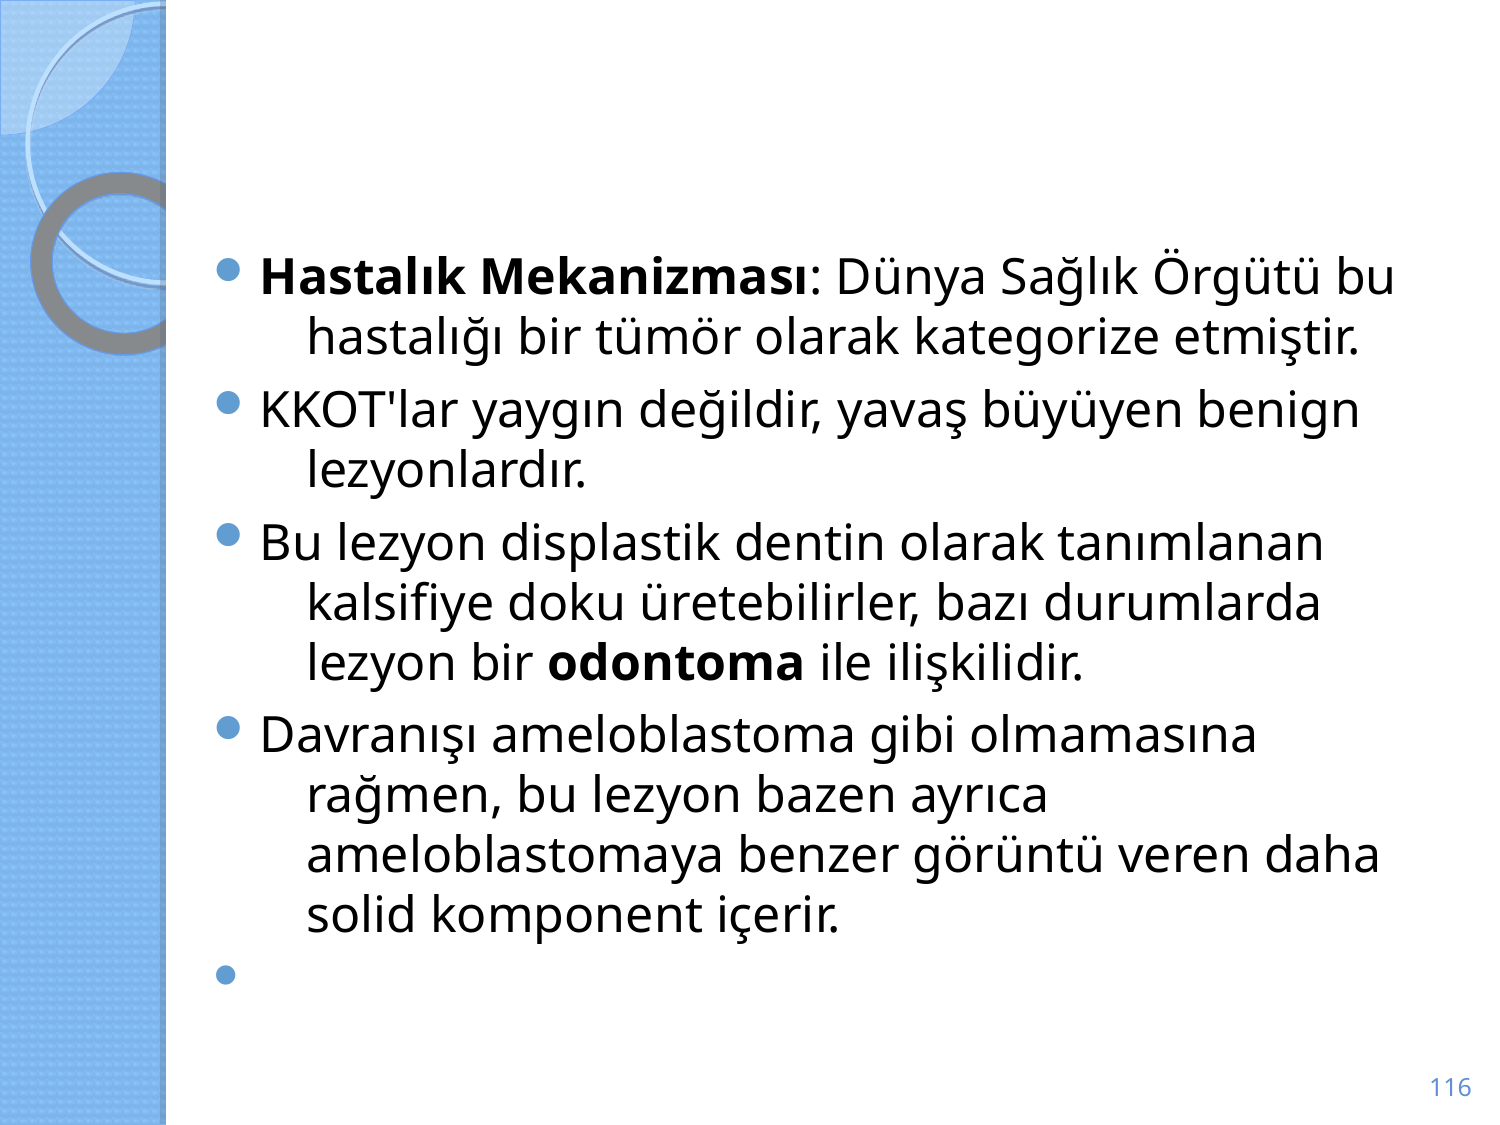

#
Hastalık Mekanizması: Dünya Sağlık Örgütü bu hastalığı bir tümör olarak kategorize etmiştir.
KKOT'lar yaygın değildir, yavaş büyüyen benign lezyonlardır.
Bu lezyon displastik dentin olarak tanımlanan kalsifiye doku üretebilirler, bazı durumlarda lezyon bir odontoma ile ilişkilidir.
Davranışı ameloblastoma gibi olmamasına rağmen, bu lezyon bazen ayrıca ameloblastomaya benzer görüntü veren daha solid komponent içerir.